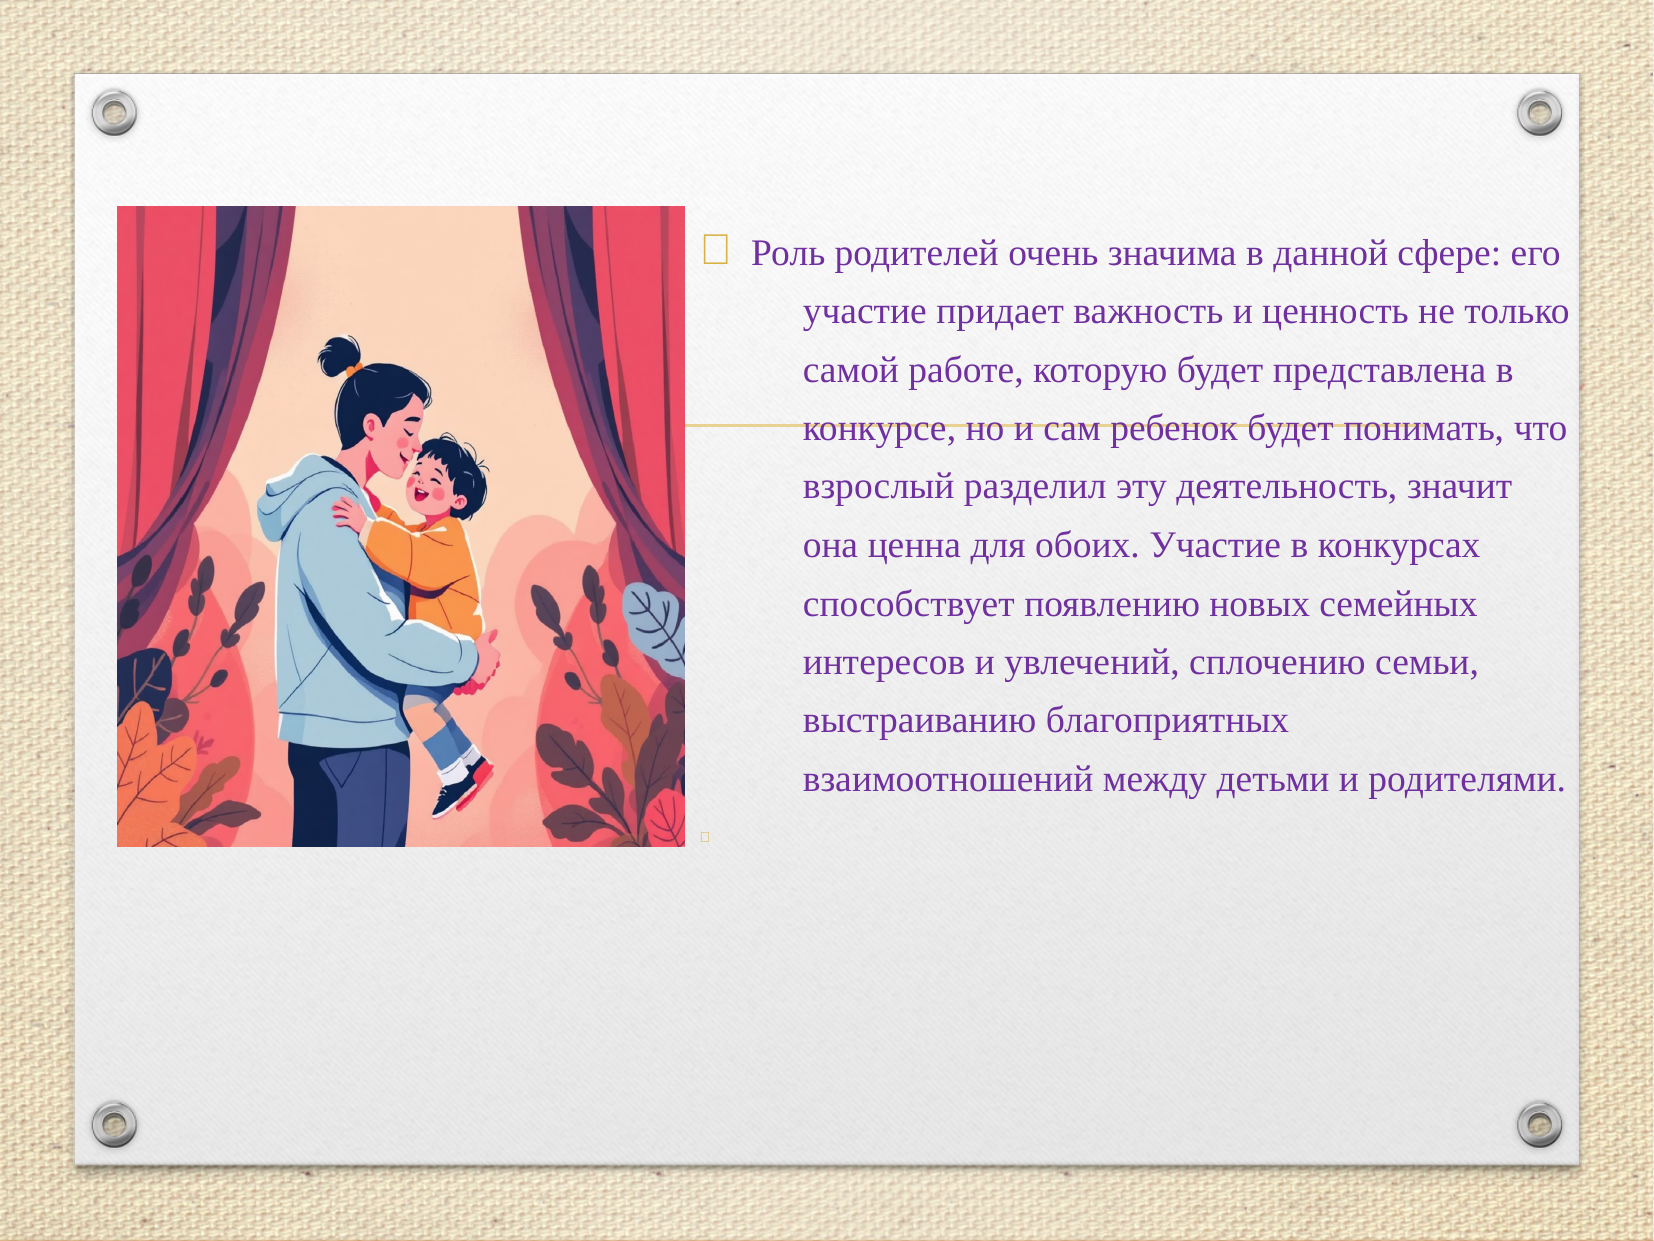

#
Роль родителей очень значима в данной сфере: его участие придает важность и ценность не только самой работе, которую будет представлена в конкурсе, но и сам ребенок будет понимать, что взрослый разделил эту деятельность, значит она ценна для обоих. Участие в конкурсах способствует появлению новых семейных интересов и увлечений, сплочению семьи, выстраиванию благоприятных взаимоотношений между детьми и родителями.